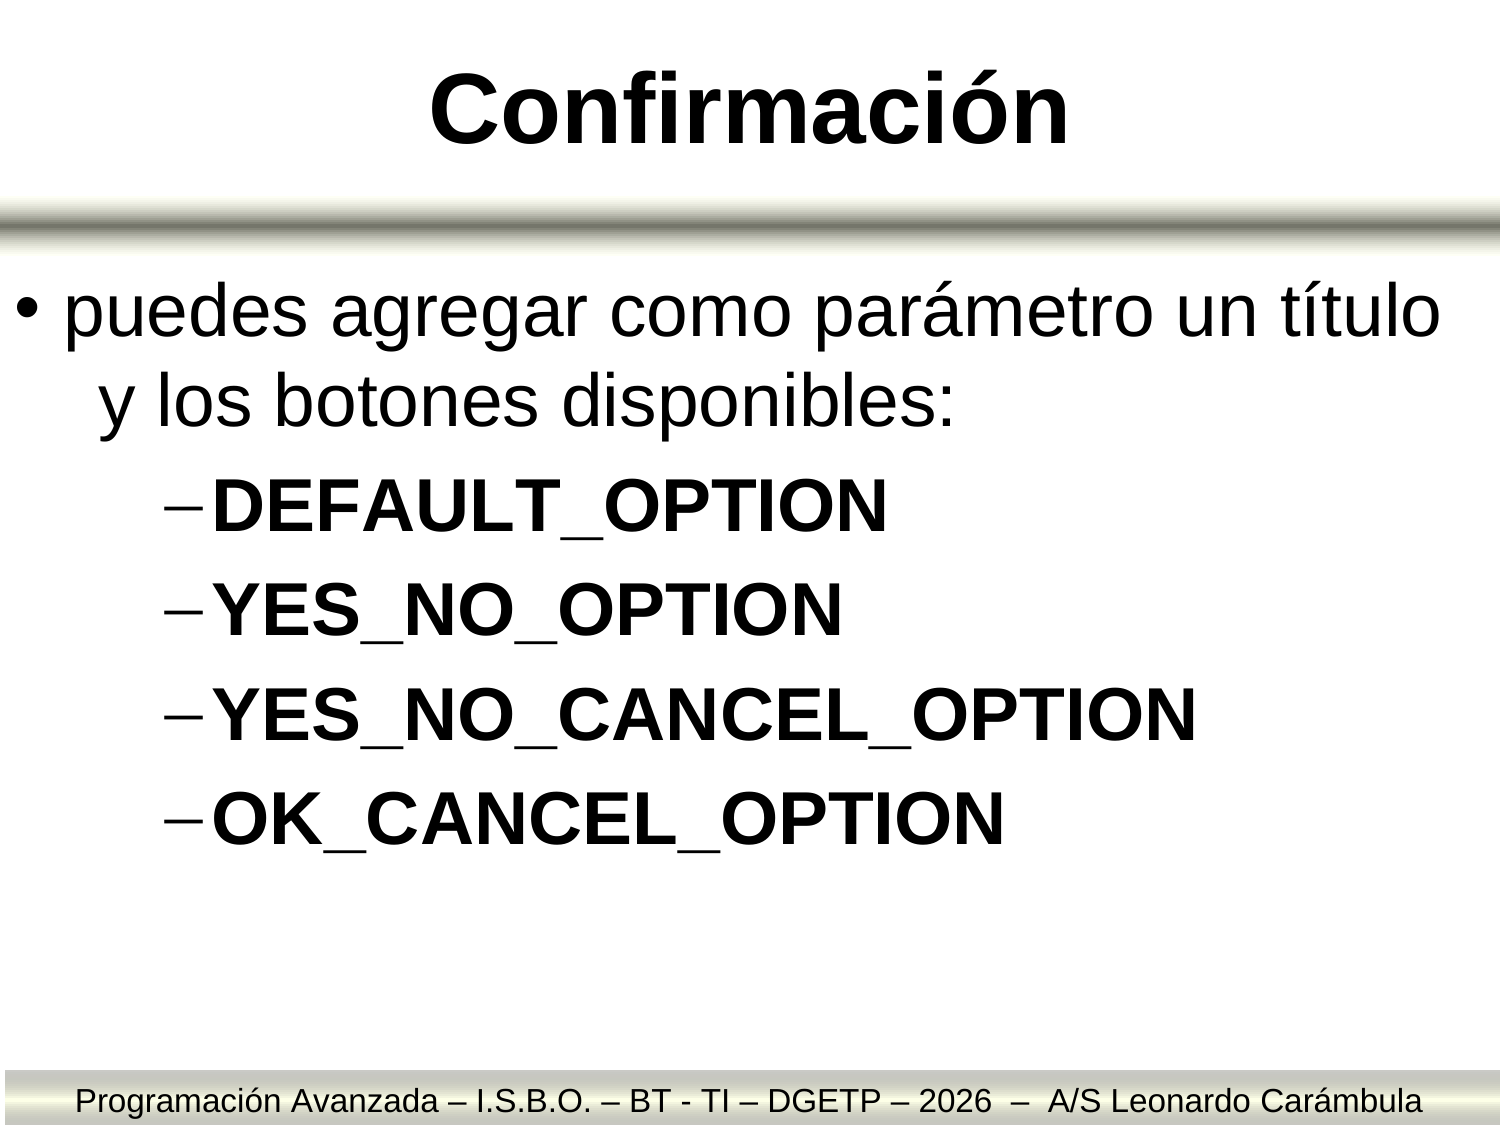

# Confirmación
 puedes agregar como parámetro un título y los botones disponibles:
DEFAULT_OPTION
YES_NO_OPTION
YES_NO_CANCEL_OPTION
OK_CANCEL_OPTION